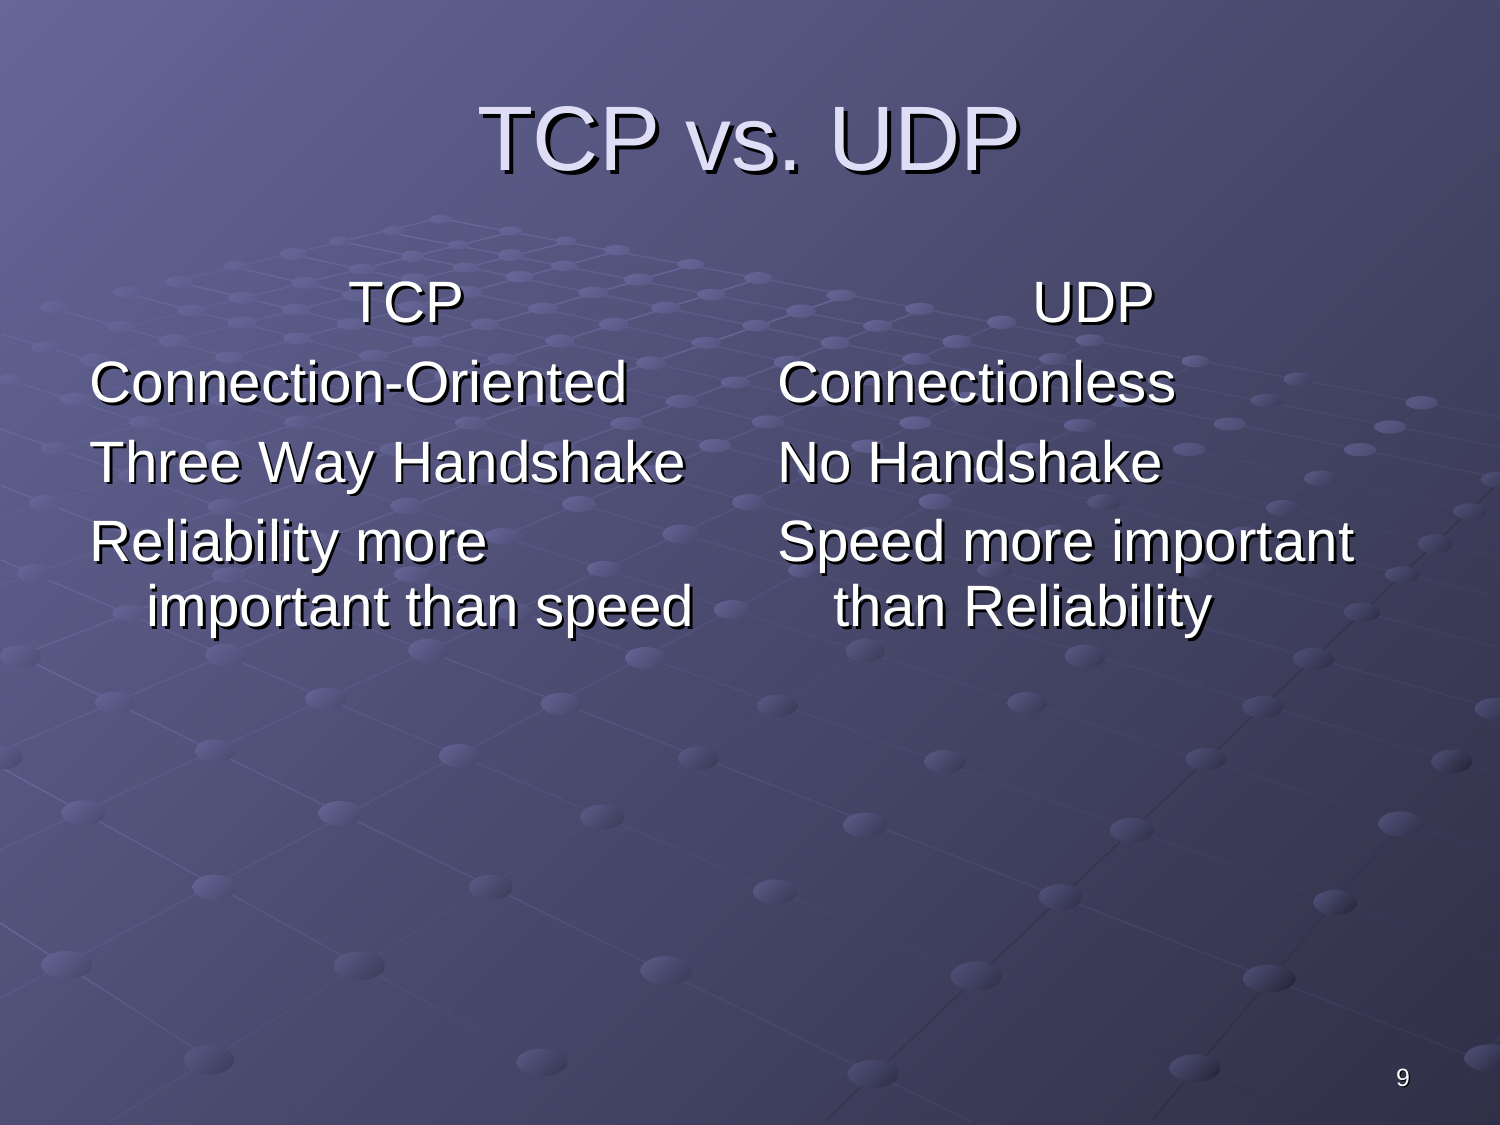

# TCP vs. UDP
TCP
Connection-Oriented
Three Way Handshake
Reliability more important than speed
UDP
Connectionless
No Handshake
Speed more important than Reliability
9